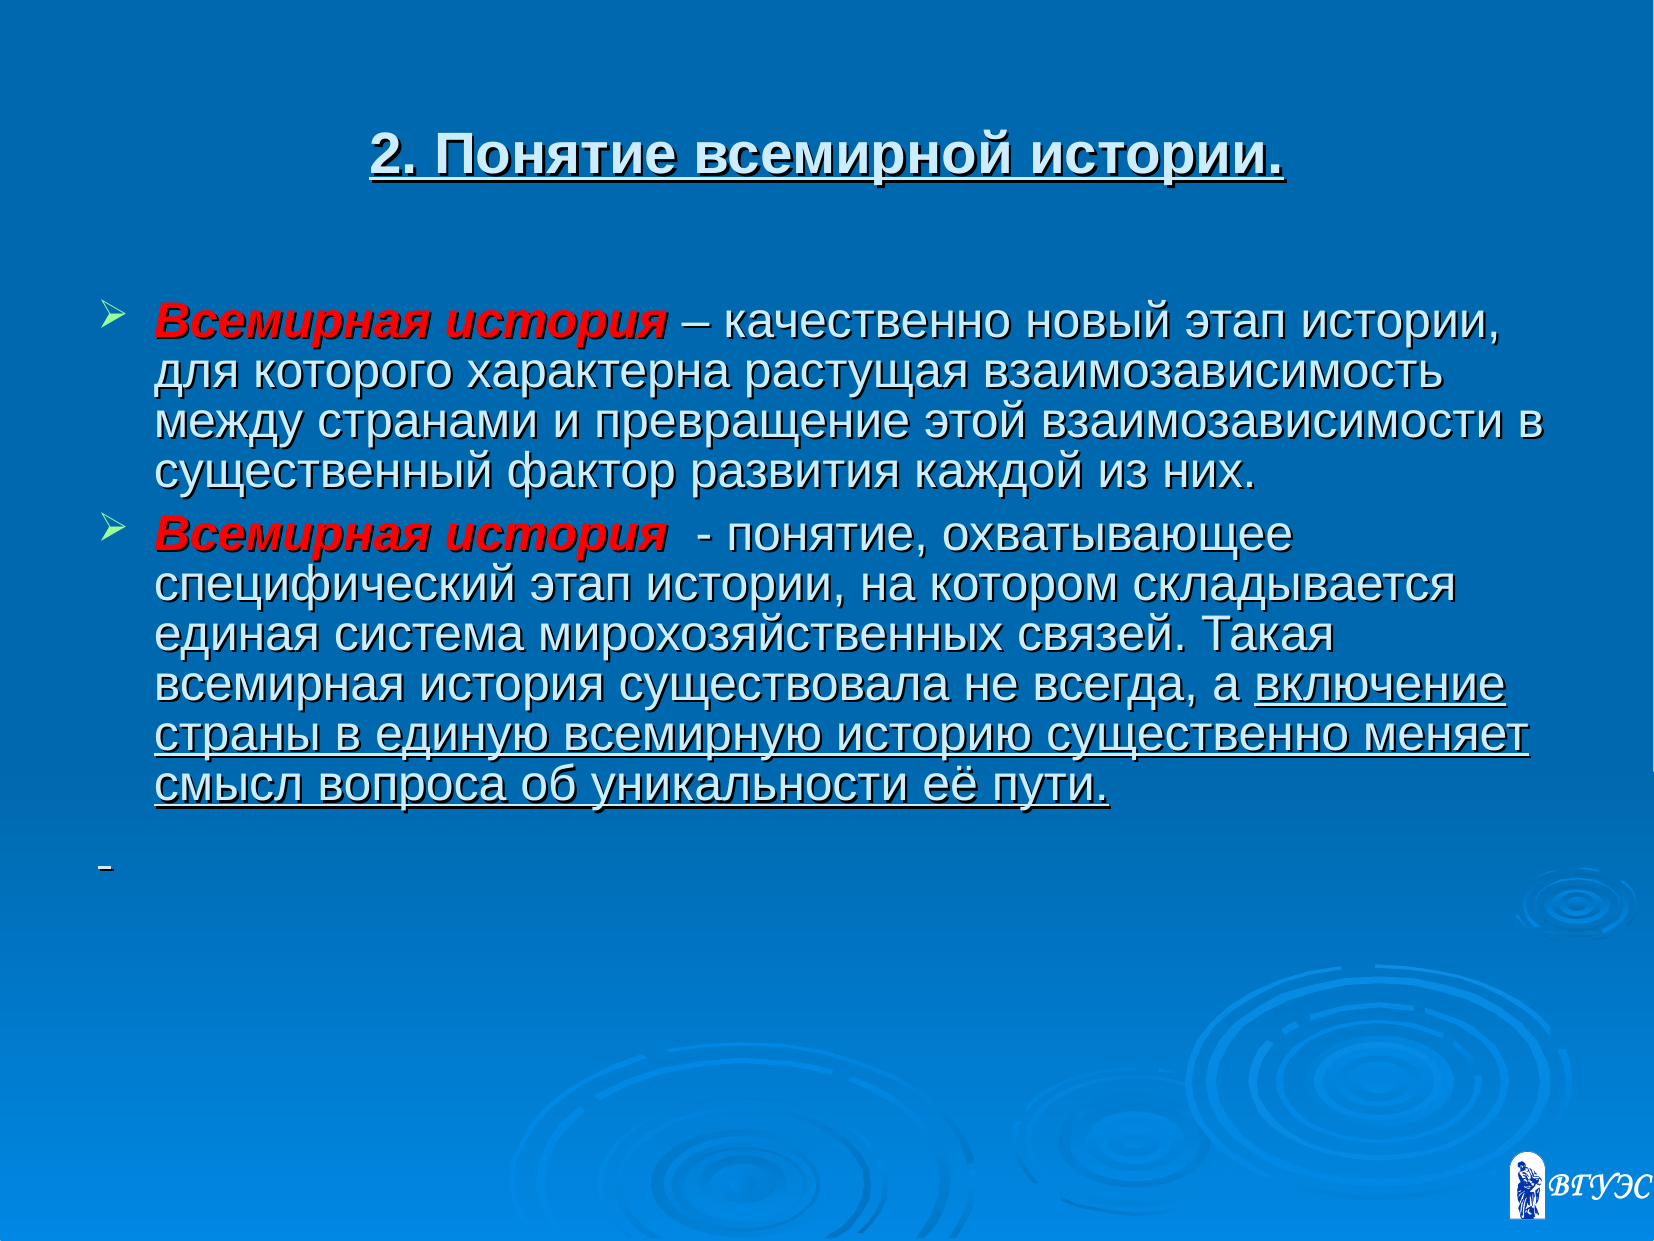

# 2. Понятие всемирной истории.
Всемирная история – качественно новый этап истории, для которого характерна растущая взаимозависимость между странами и превращение этой взаимозависимости в существенный фактор развития каждой из них.
Всемирная история - понятие, охватывающее специфический этап истории, на котором складывается единая система мирохозяйственных связей. Такая всемирная история существовала не всегда, а включение страны в единую всемирную историю существенно меняет смысл вопроса об уникальности её пути.